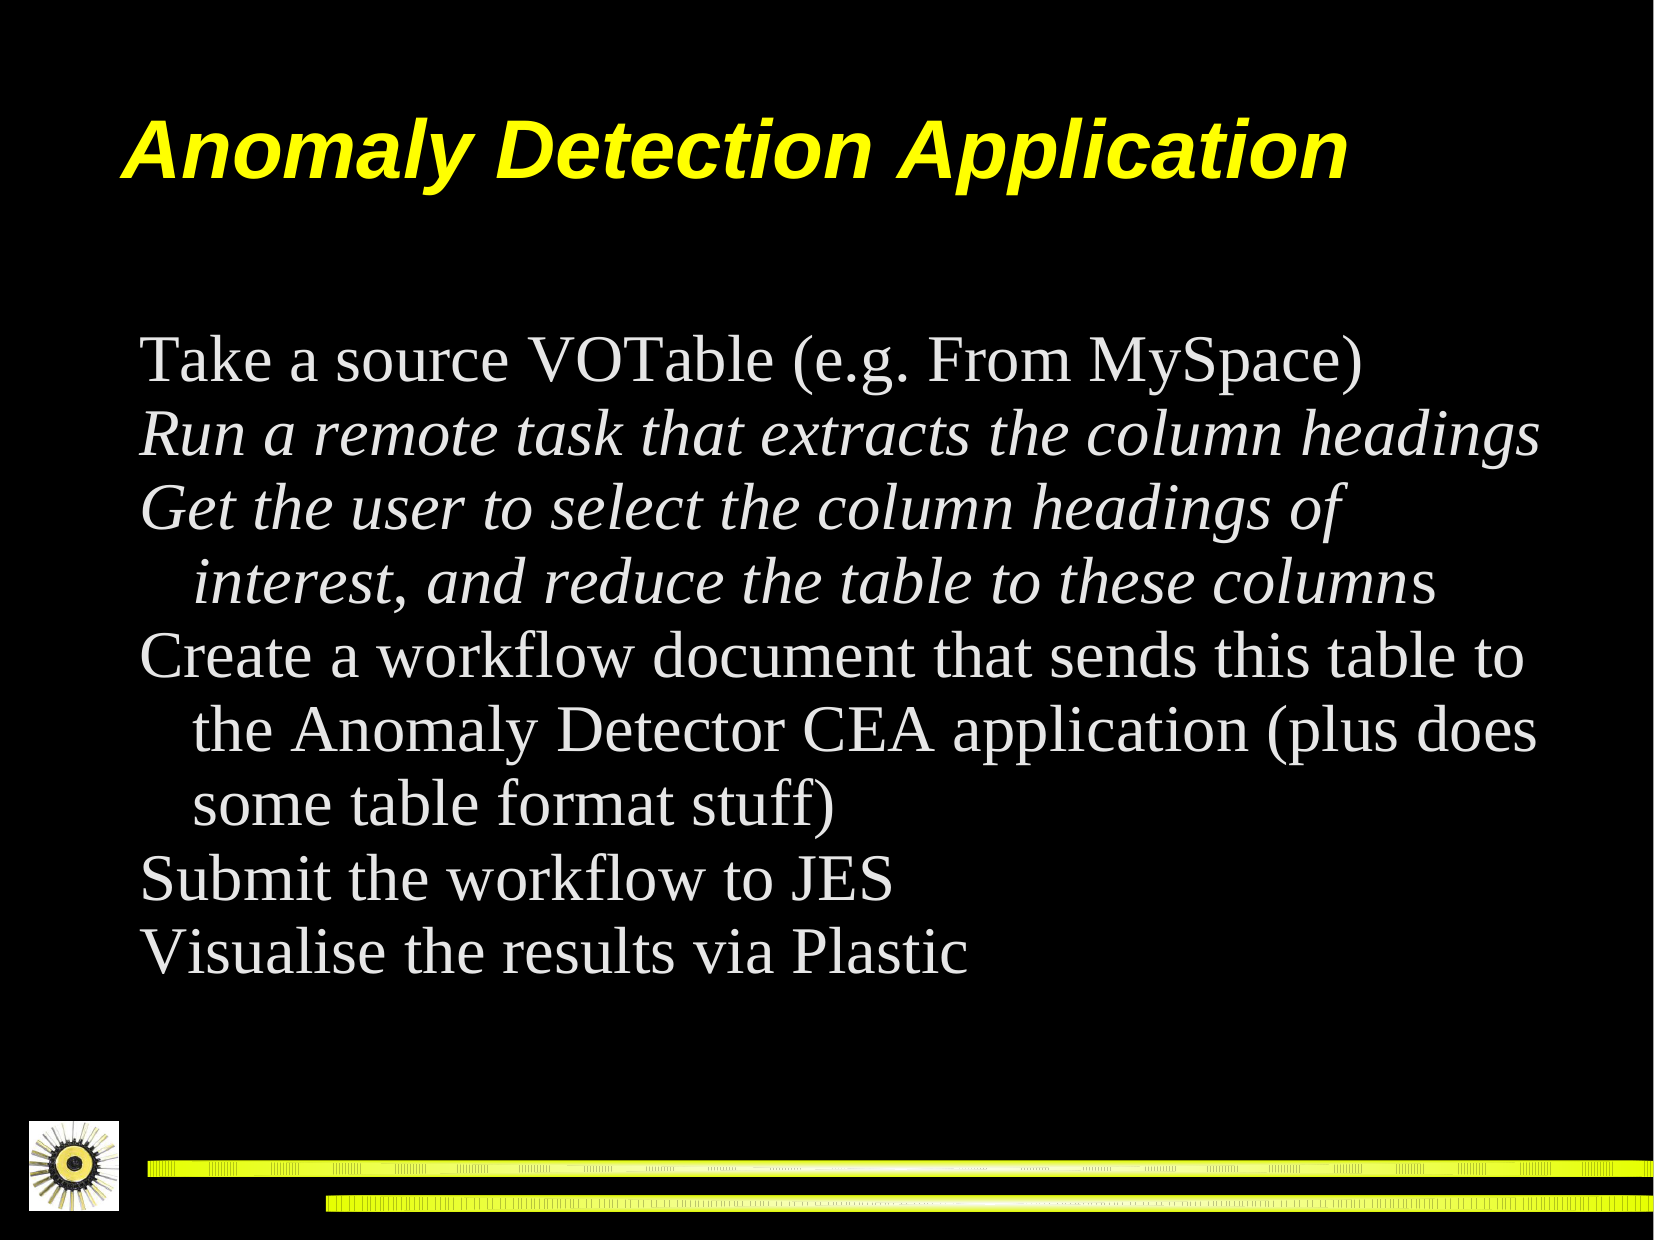

# Anomaly Detection Application
Take a source VOTable (e.g. From MySpace)
Run a remote task that extracts the column headings
Get the user to select the column headings of interest, and reduce the table to these columns
Create a workflow document that sends this table to the Anomaly Detector CEA application (plus does some table format stuff)
Submit the workflow to JES
Visualise the results via Plastic